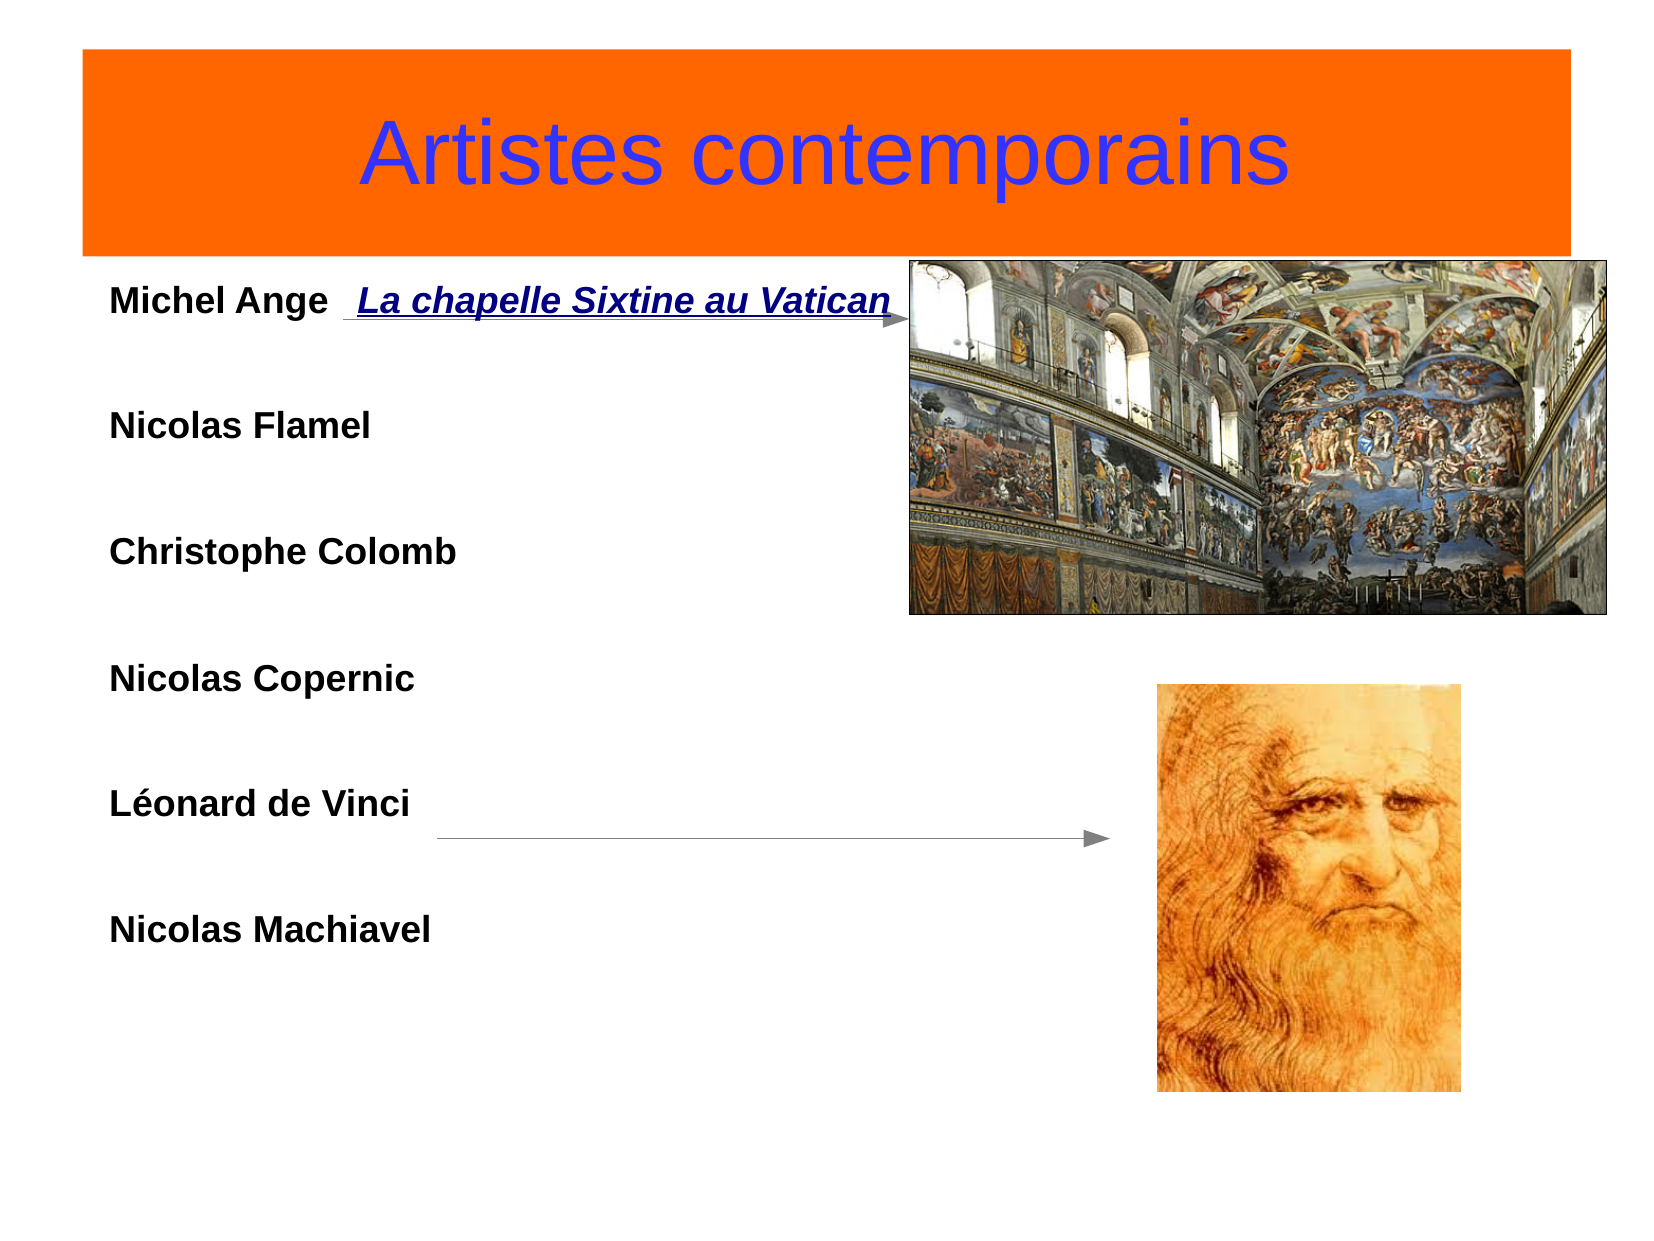

#
Artistes contemporains
Michel Ange
Nicolas Flamel
Christophe Colomb
Nicolas Copernic
Léonard de Vinci
Nicolas Machiavel
La chapelle Sixtine au Vatican